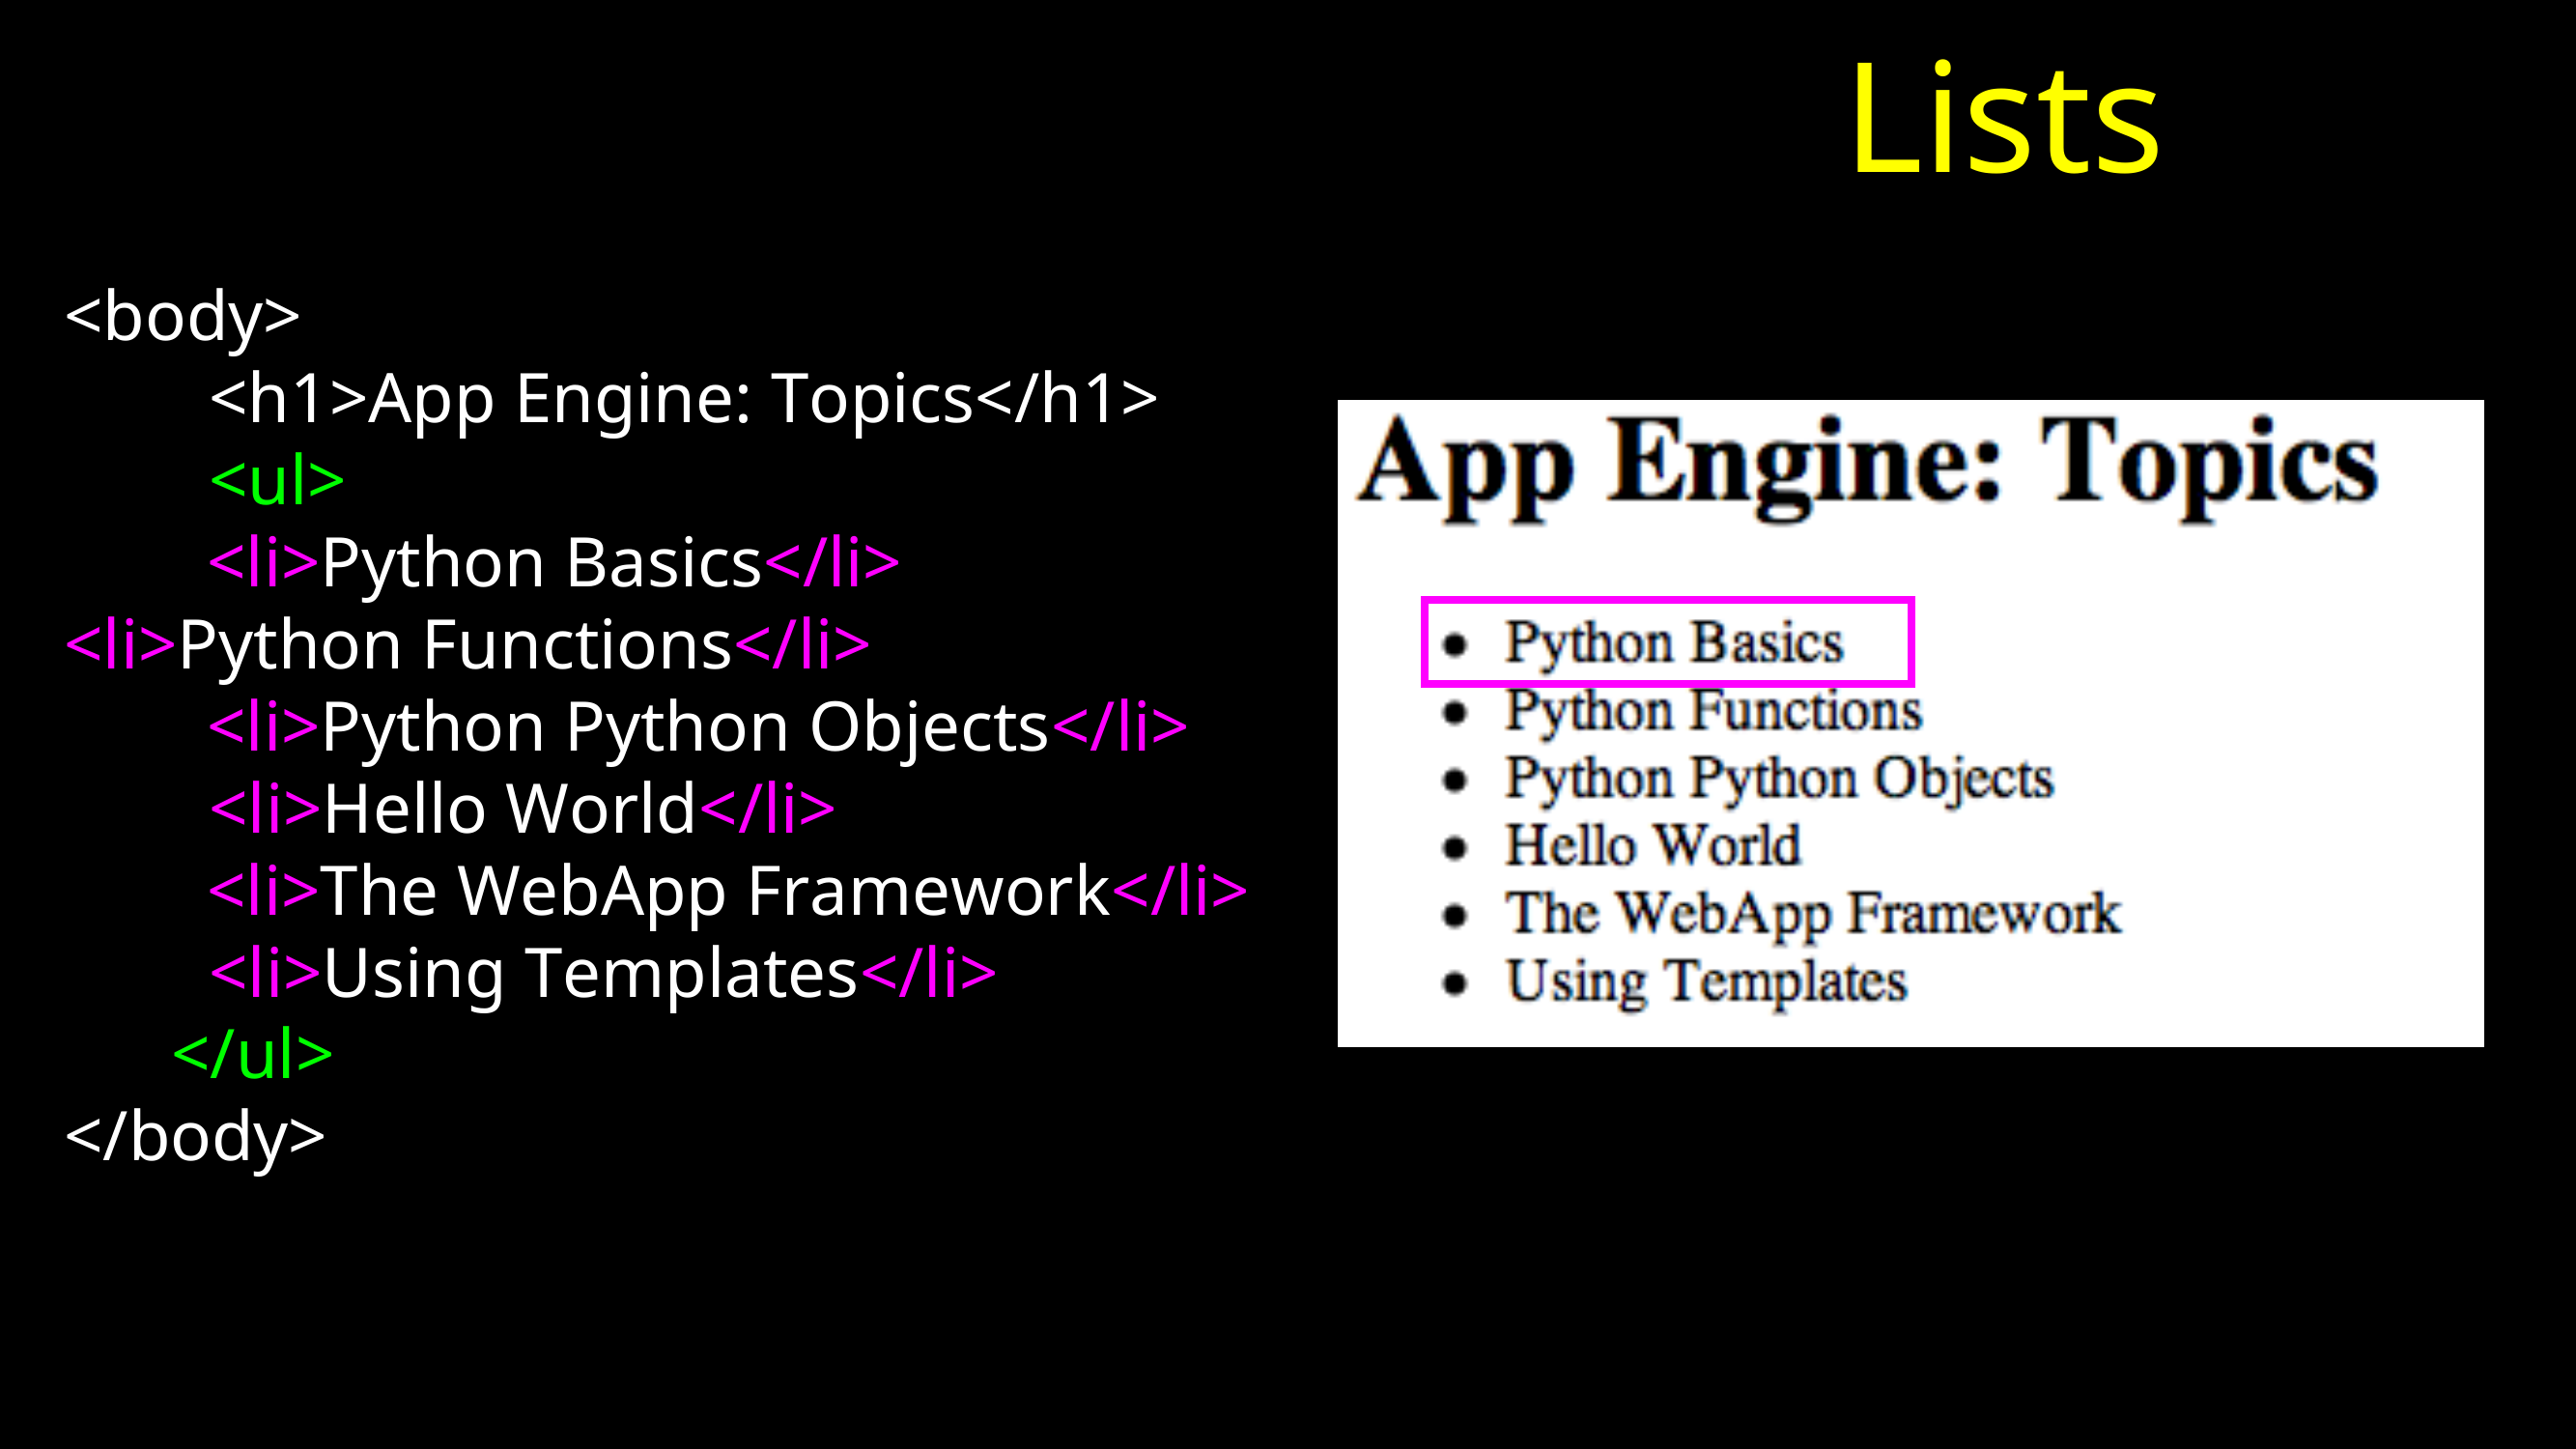

# Lists
<body>
	<h1>App Engine: Topics</h1> 	<ul>
 <li>Python Basics</li> 	<li>Python Functions</li>
 <li>Python Python Objects</li> 	<li>Hello World</li>
 <li>The WebApp Framework</li> 	<li>Using Templates</li>
 </ul>
</body>